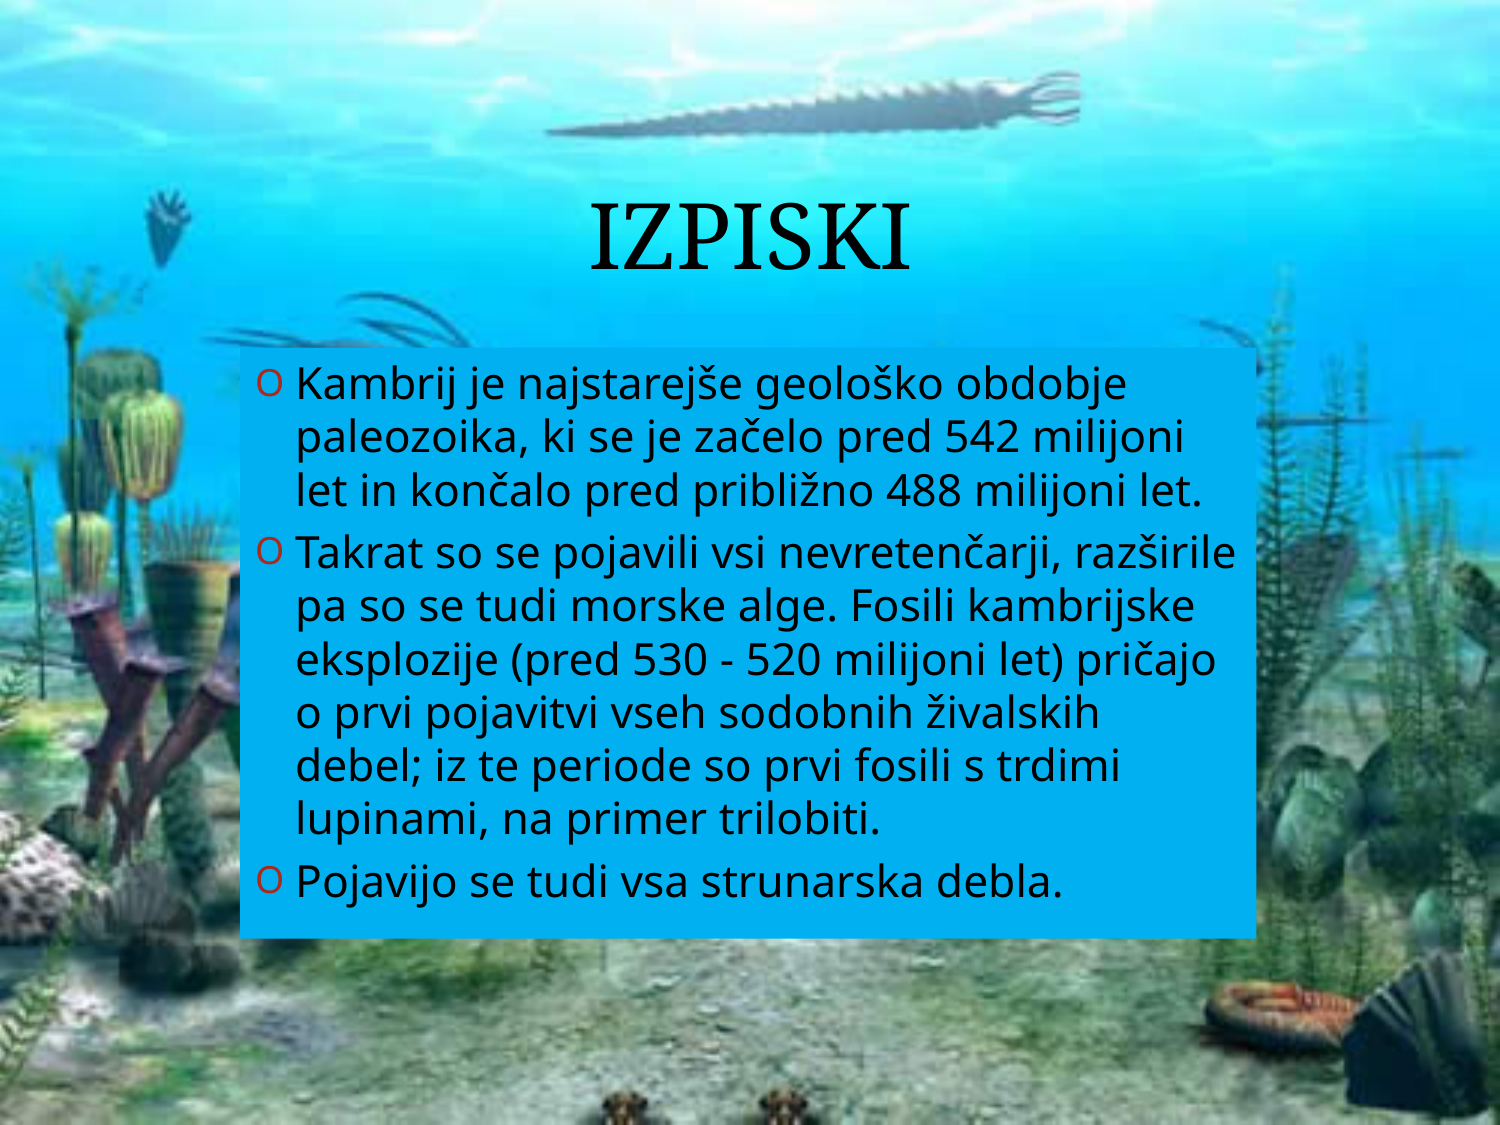

# IZPISKI
Kambrij je najstarejše geološko obdobje paleozoika, ki se je začelo pred 542 milijoni let in končalo pred približno 488 milijoni let.
Takrat so se pojavili vsi nevretenčarji, razširile pa so se tudi morske alge. Fosili kambrijske eksplozije (pred 530 - 520 milijoni let) pričajo o prvi pojavitvi vseh sodobnih živalskih debel; iz te periode so prvi fosili s trdimi lupinami, na primer trilobiti.
Pojavijo se tudi vsa strunarska debla.